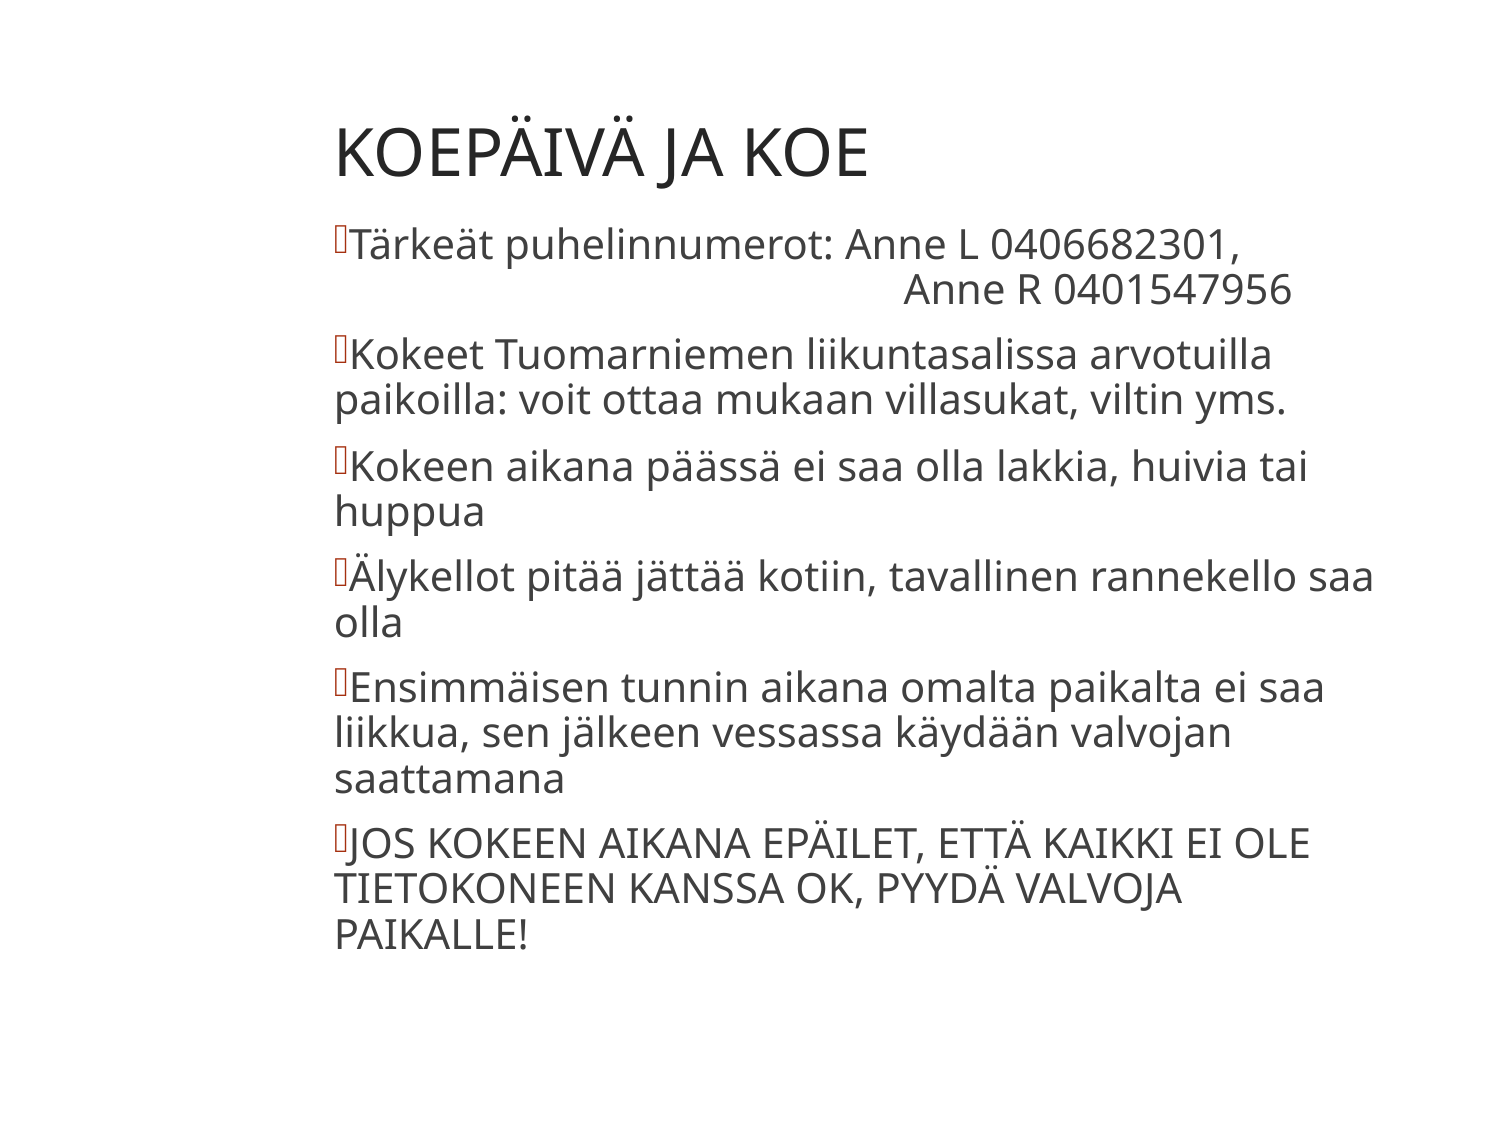

# KOEPÄIVÄ JA KOE
Tärkeät puhelinnumerot: Anne L 0406682301, Anne R 0401547956
Kokeet Tuomarniemen liikuntasalissa arvotuilla paikoilla: voit ottaa mukaan villasukat, viltin yms.
Kokeen aikana päässä ei saa olla lakkia, huivia tai huppua
Älykellot pitää jättää kotiin, tavallinen rannekello saa olla
Ensimmäisen tunnin aikana omalta paikalta ei saa liikkua, sen jälkeen vessassa käydään valvojan saattamana
JOS KOKEEN AIKANA EPÄILET, ETTÄ KAIKKI EI OLE TIETOKONEEN KANSSA OK, PYYDÄ VALVOJA PAIKALLE!